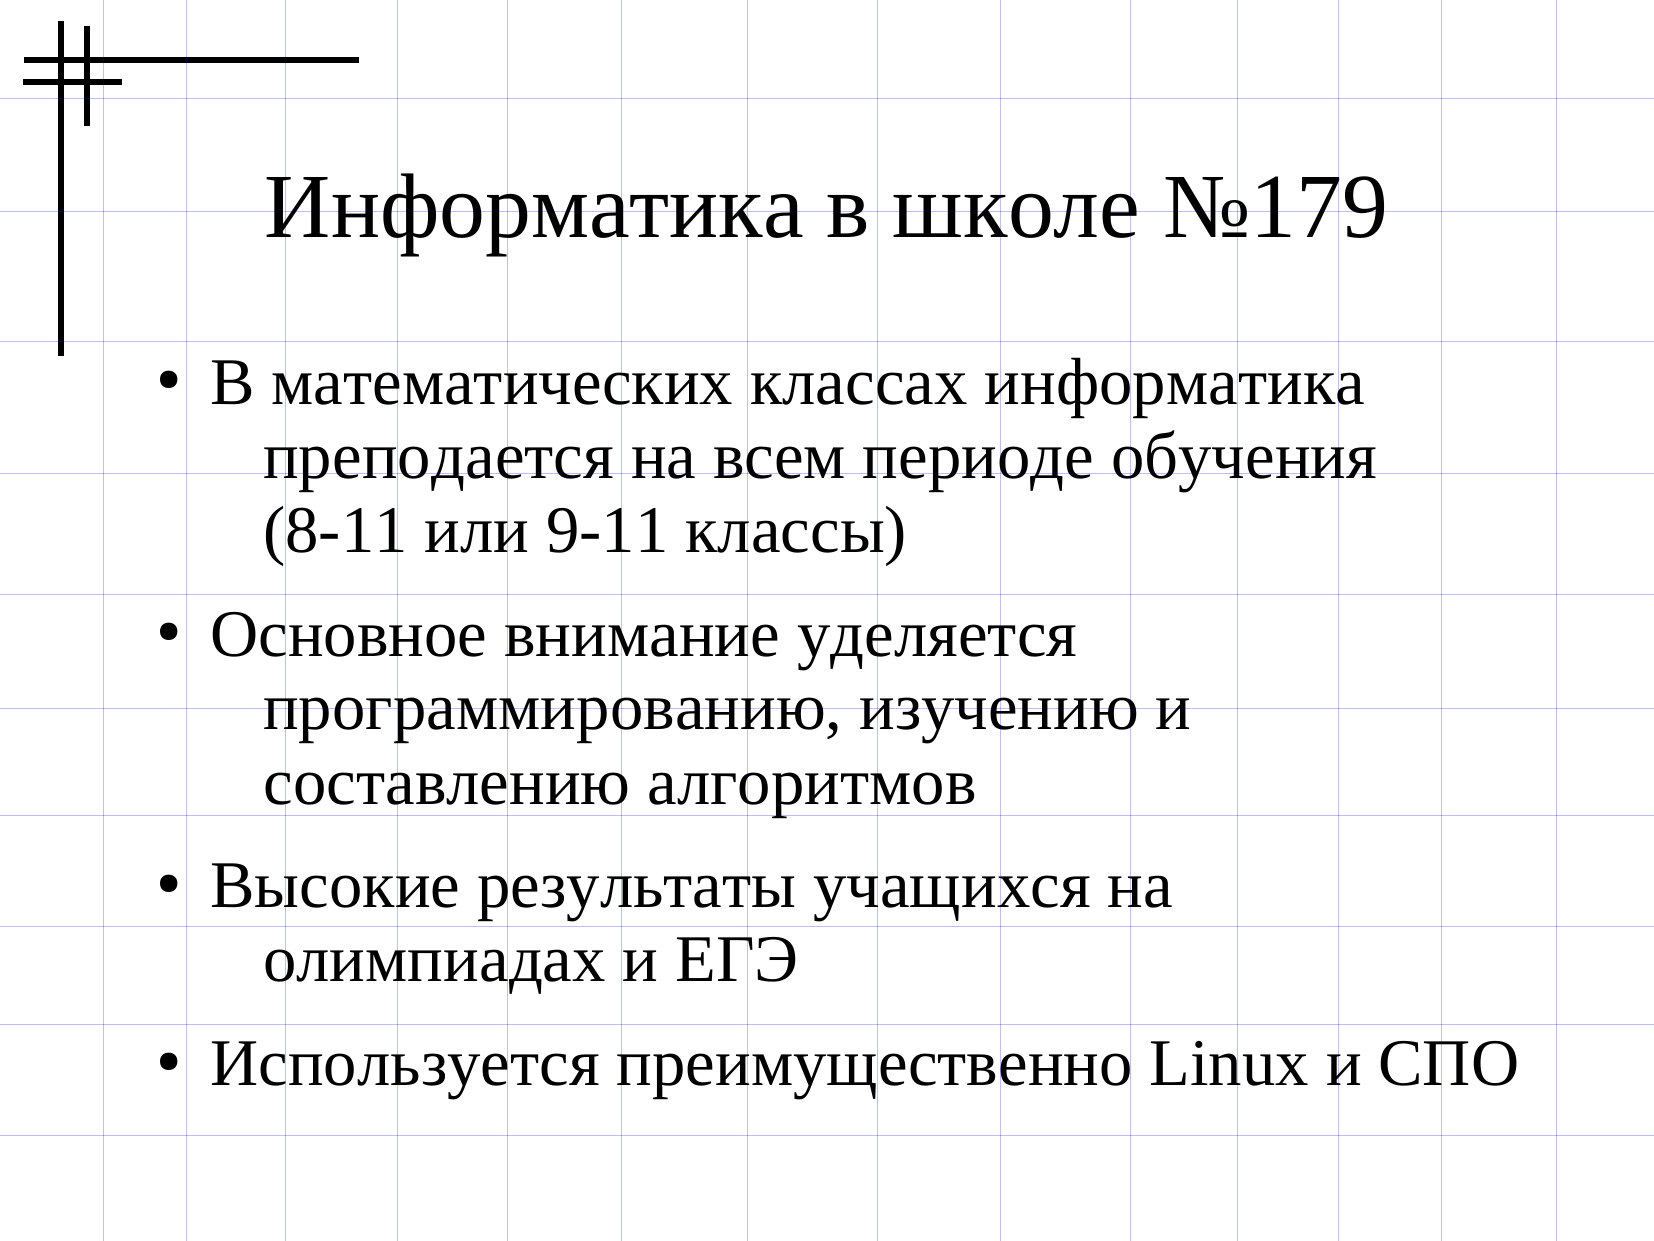

# Информатика в школе №179
В математических классах информатика преподается на всем периоде обучения
(8-11 или 9-11 классы)
Основное внимание уделяется программированию, изучению и составлению алгоритмов
Высокие результаты учащихся на олимпиадах и ЕГЭ
Используется преимущественно Linux и СПО